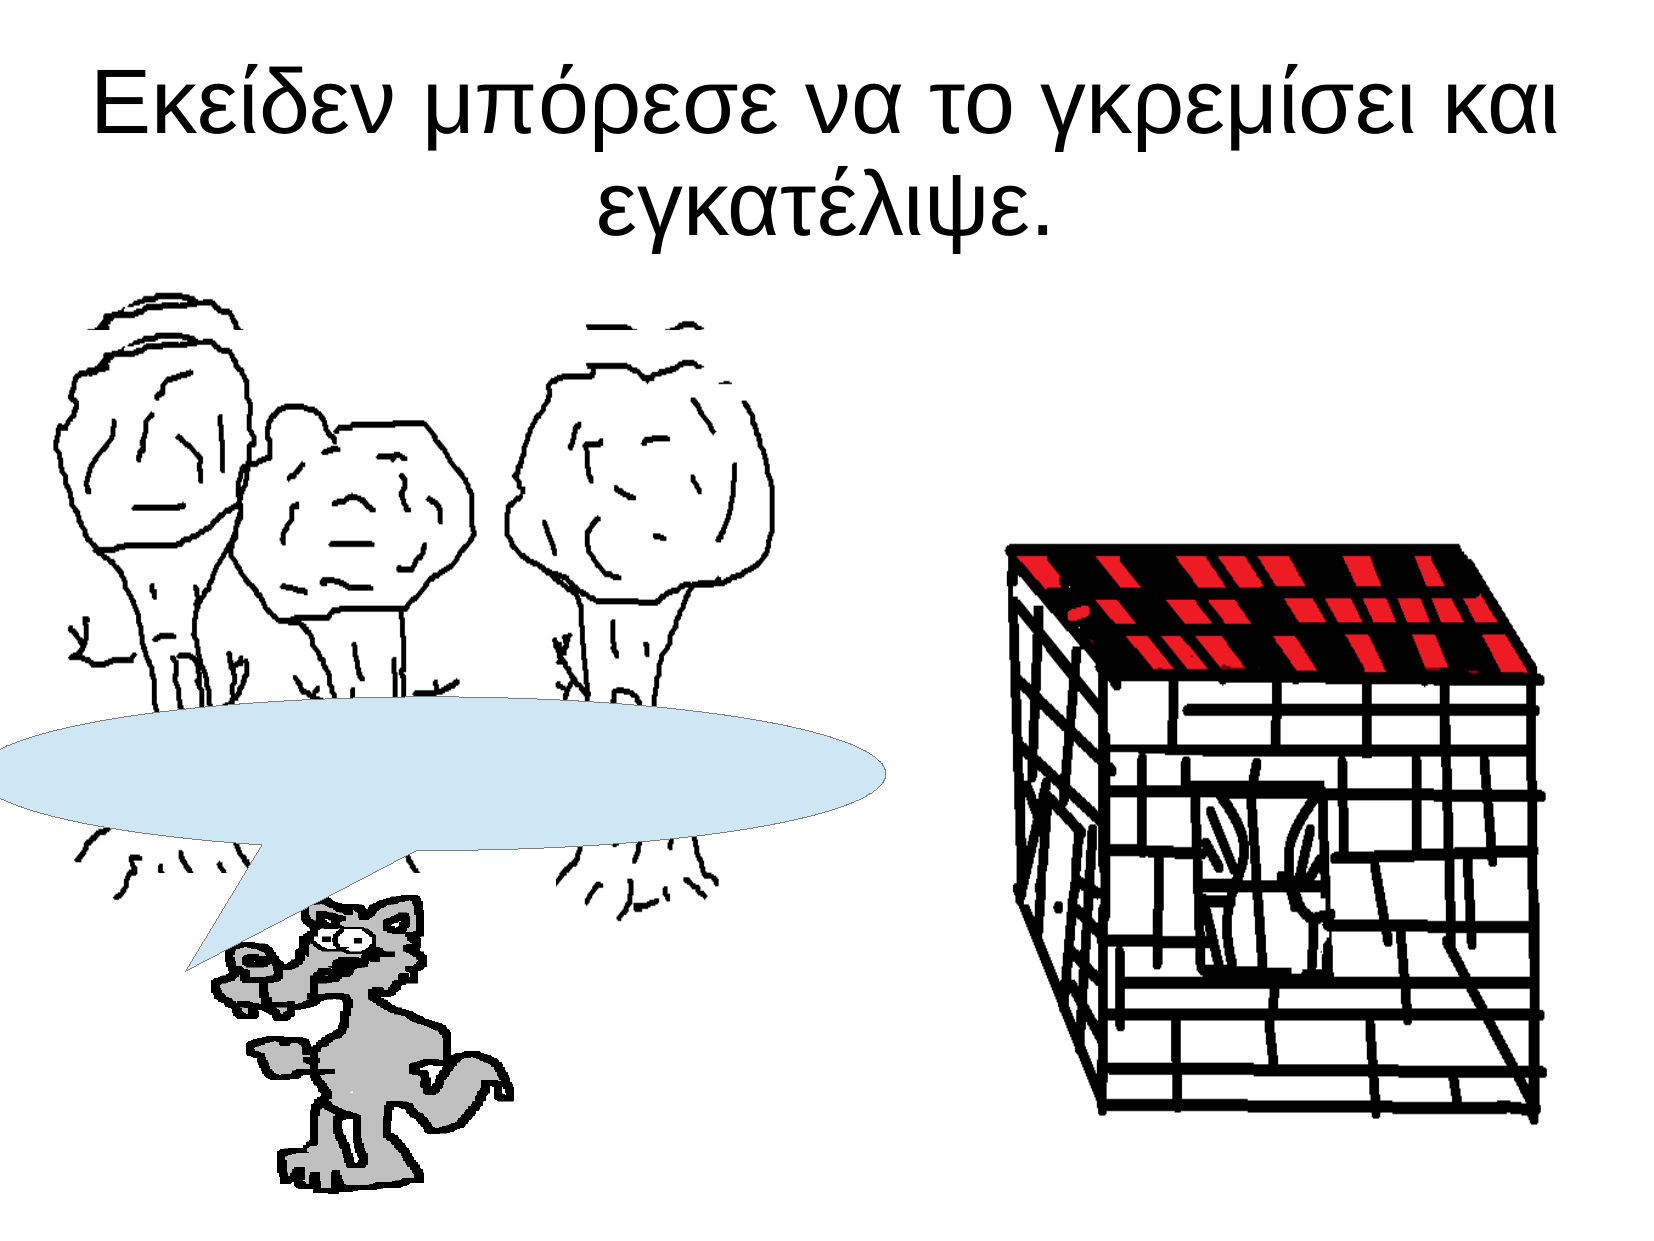

# Εκείδεν μπόρεσε να το γκρεμίσει και εγκατέλιψε.
 Οφφφφφφφφφφφφφ